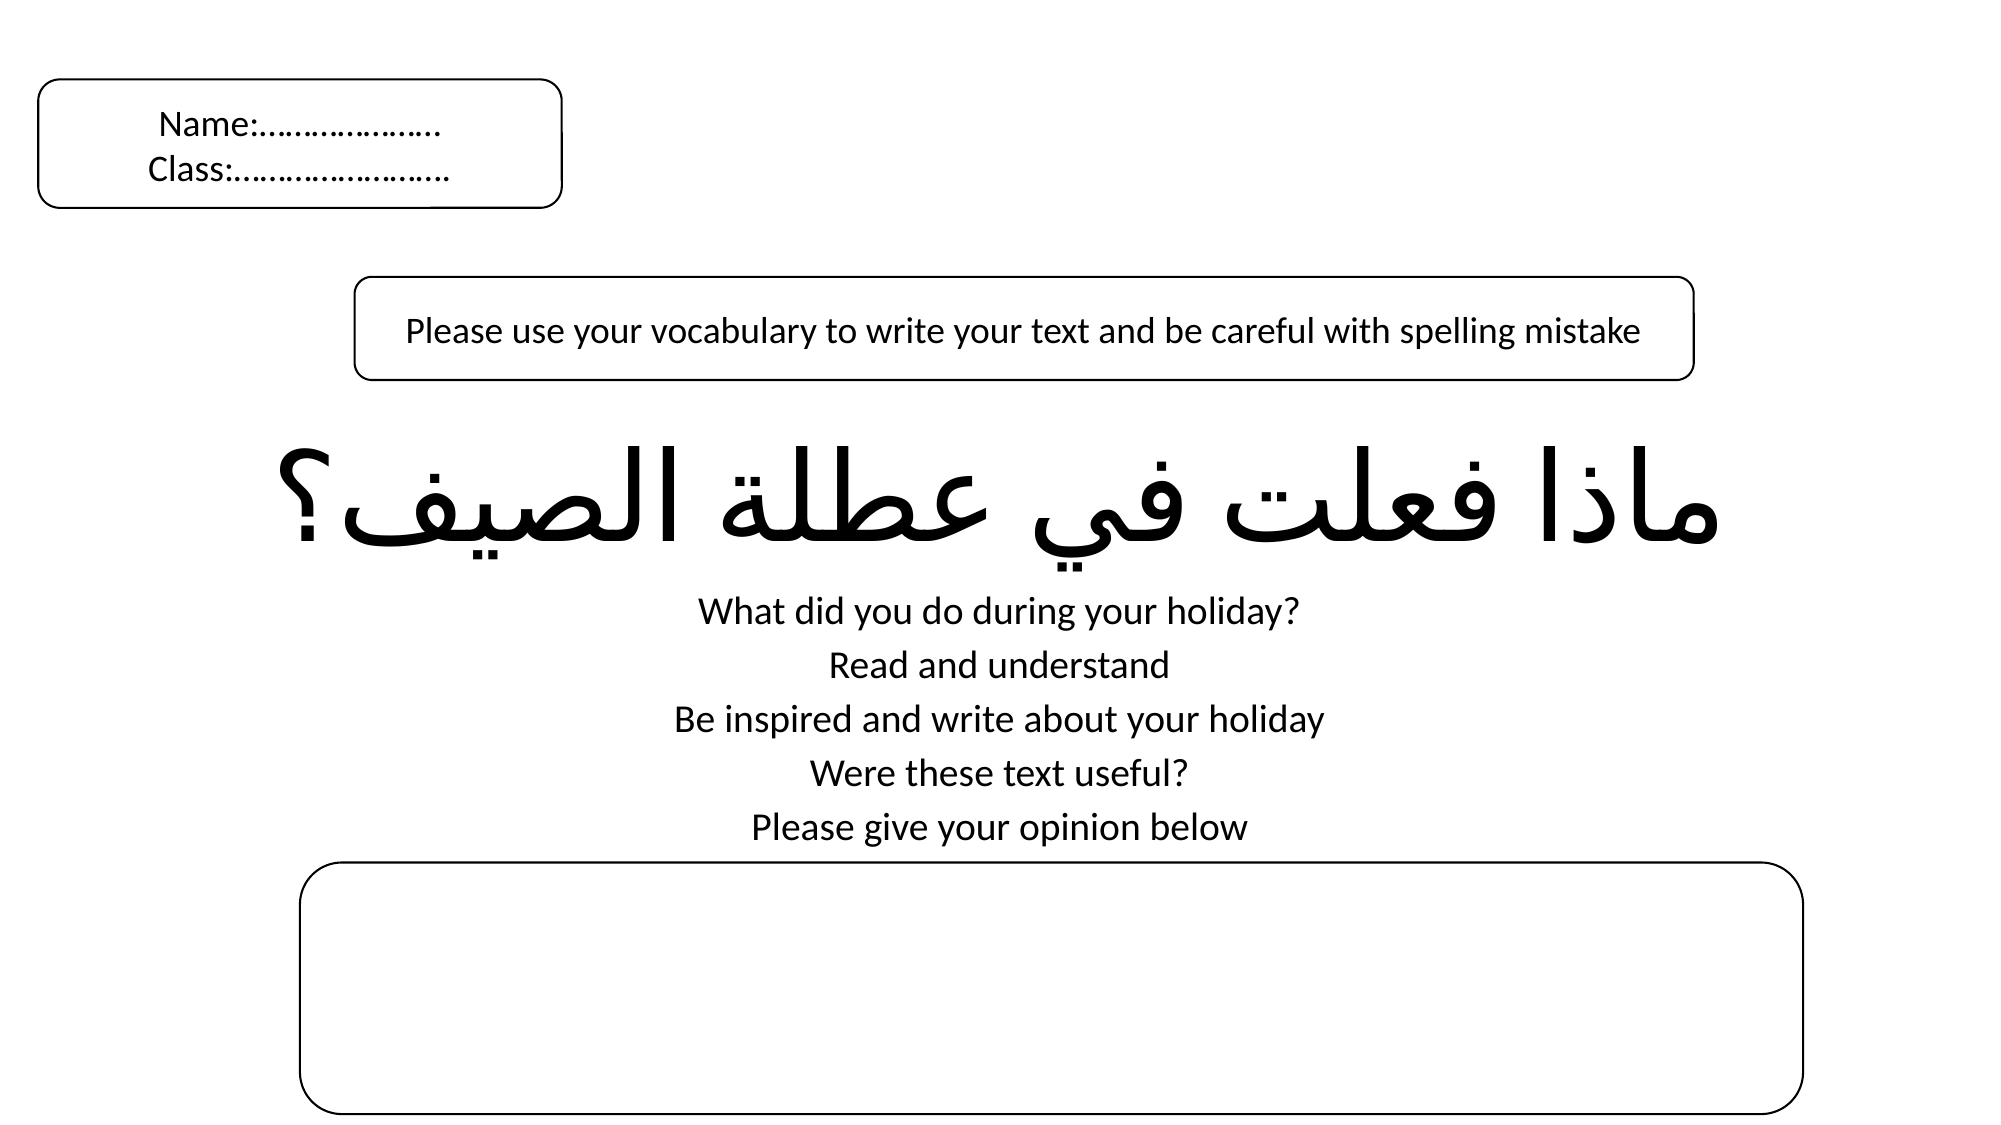

Name:…………………
Class:…………………….
# ماذا فعلت في عطلة الصيف؟
Please use your vocabulary to write your text and be careful with spelling mistake
What did you do during your holiday?
Read and understand
Be inspired and write about your holiday
Were these text useful?
Please give your opinion below